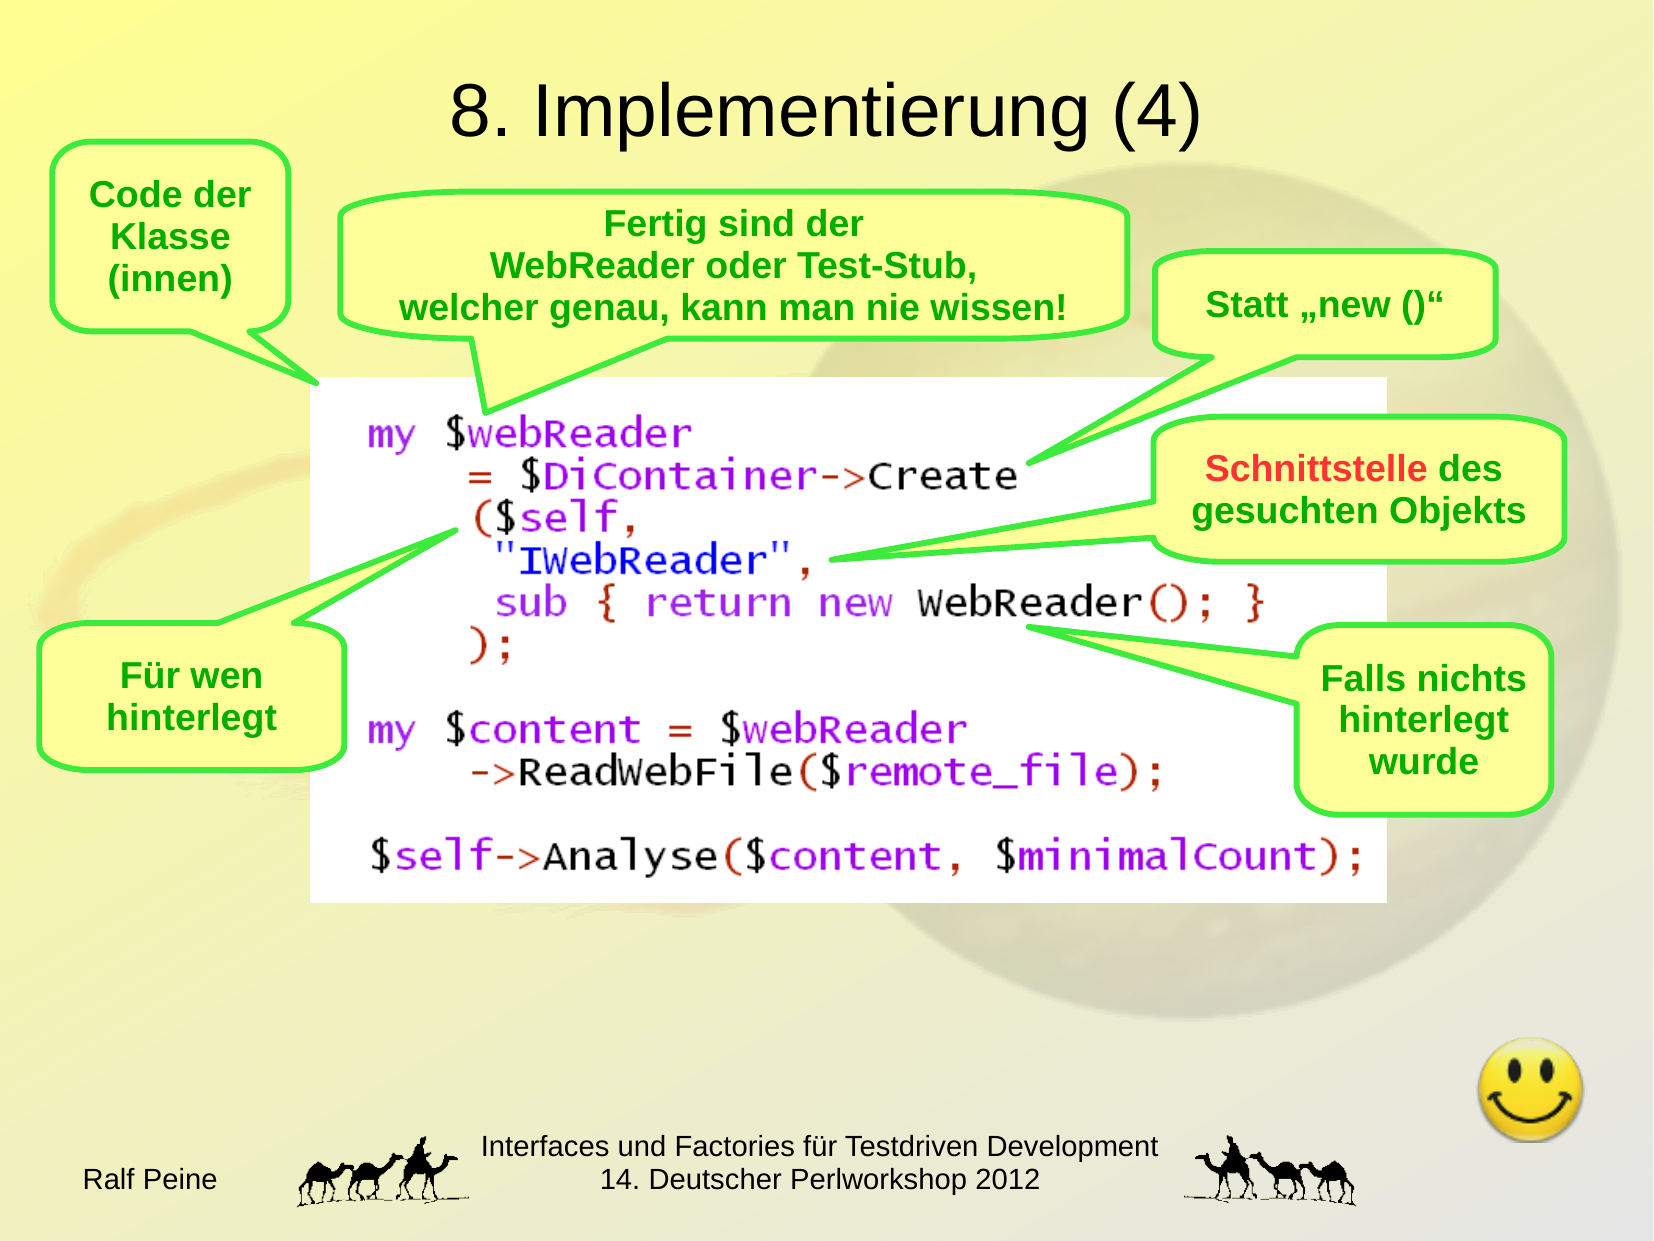

# 8. Implementierung (4)
Code der
Klasse
(innen)
Fertig sind der
WebReader oder Test-Stub,
welcher genau, kann man nie wissen!
Statt „new ()“
Schnittstelle des
gesuchten Objekts
Für wen
hinterlegt
Falls nichts
hinterlegt
wurde